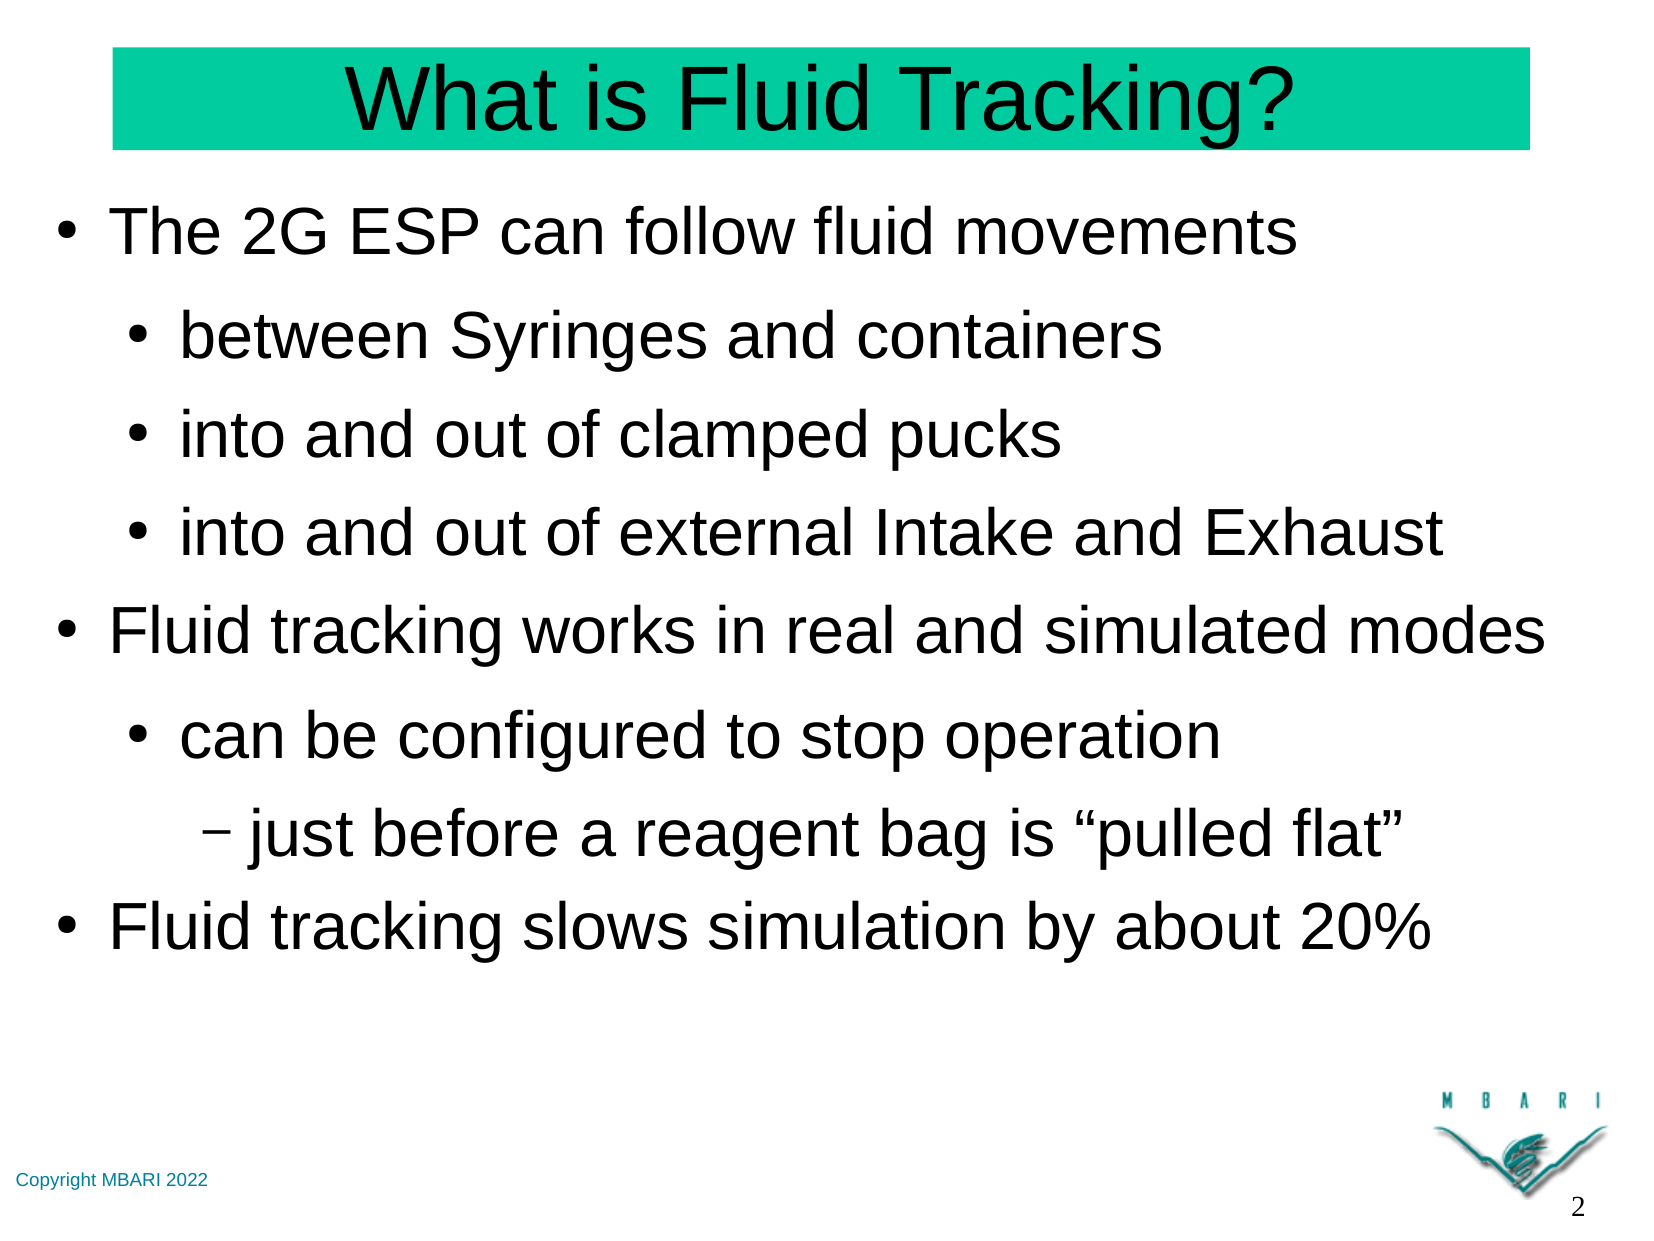

# What is Fluid Tracking?
The 2G ESP can follow fluid movements
between Syringes and containers
into and out of clamped pucks
into and out of external Intake and Exhaust
Fluid tracking works in real and simulated modes
can be configured to stop operation
just before a reagent bag is “pulled flat”
Fluid tracking slows simulation by about 20%